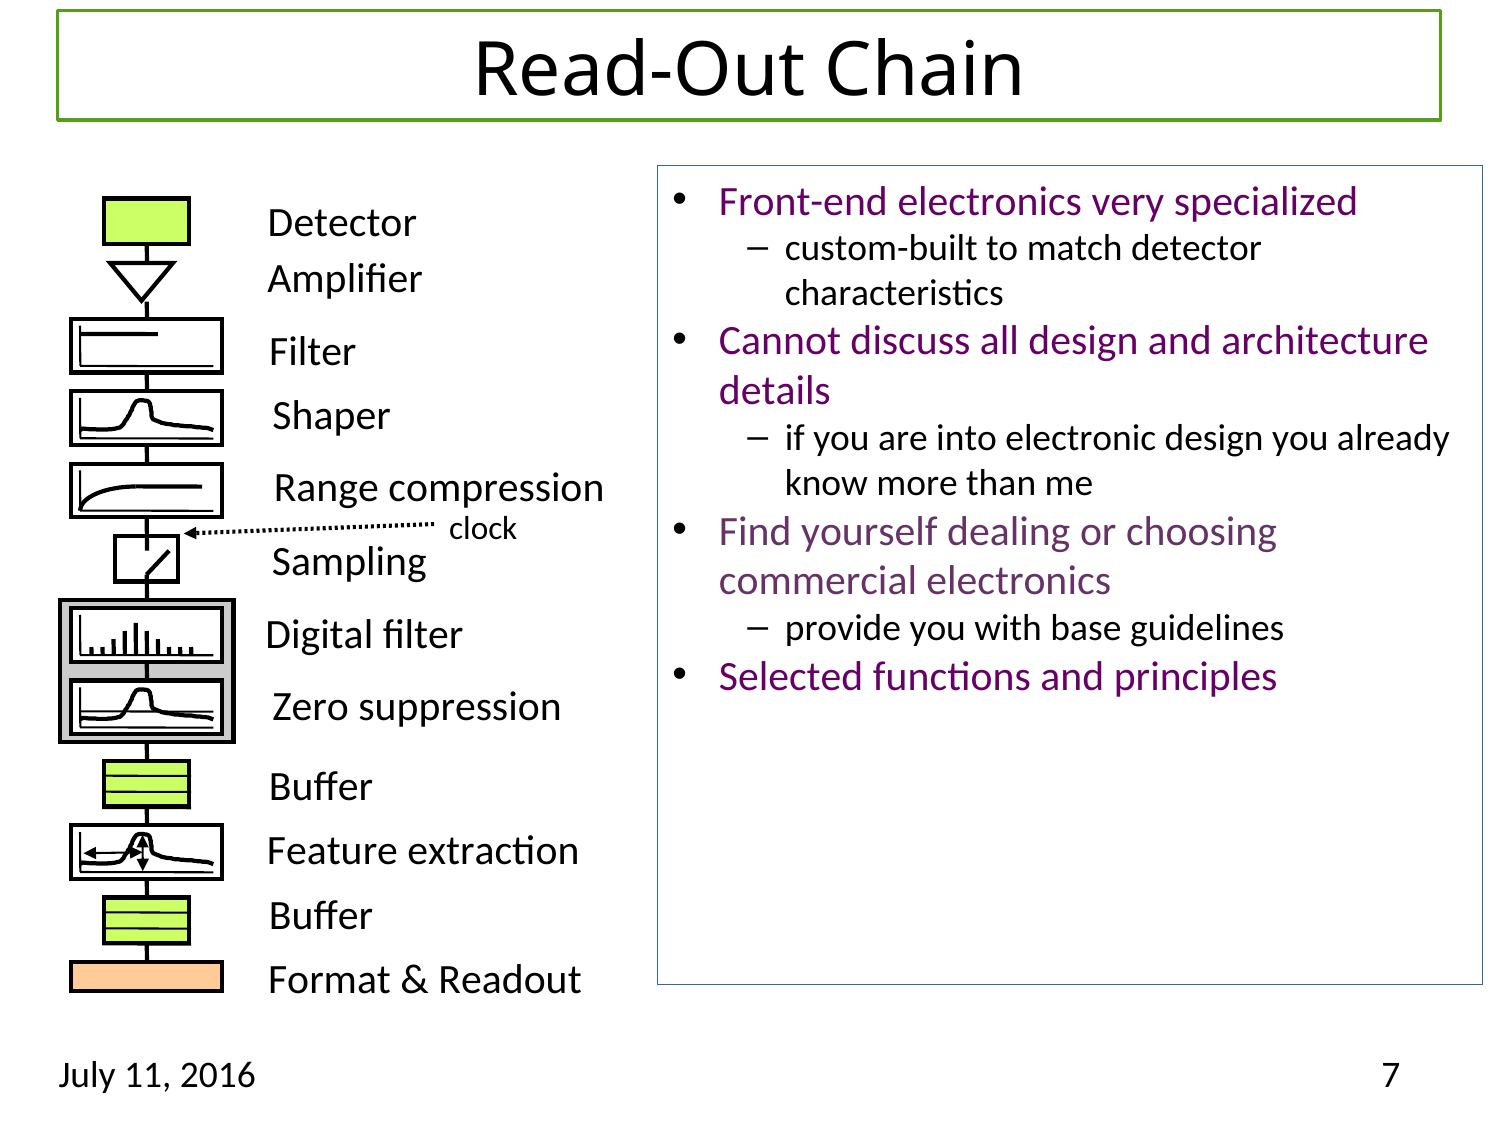

# Read-Out Chain
Front-end electronics very specialized
custom-built to match detector characteristics
Cannot discuss all design and architecture details
if you are into electronic design you already know more than me
Find yourself dealing or choosing commercial electronics
provide you with base guidelines
Selected functions and principles
Detector
Amplifier
Filter
Shaper
Range compression
clock
Sampling
Digital filter
Zero suppression
Buffer
Feature extraction
Buffer
Format & Readout
7